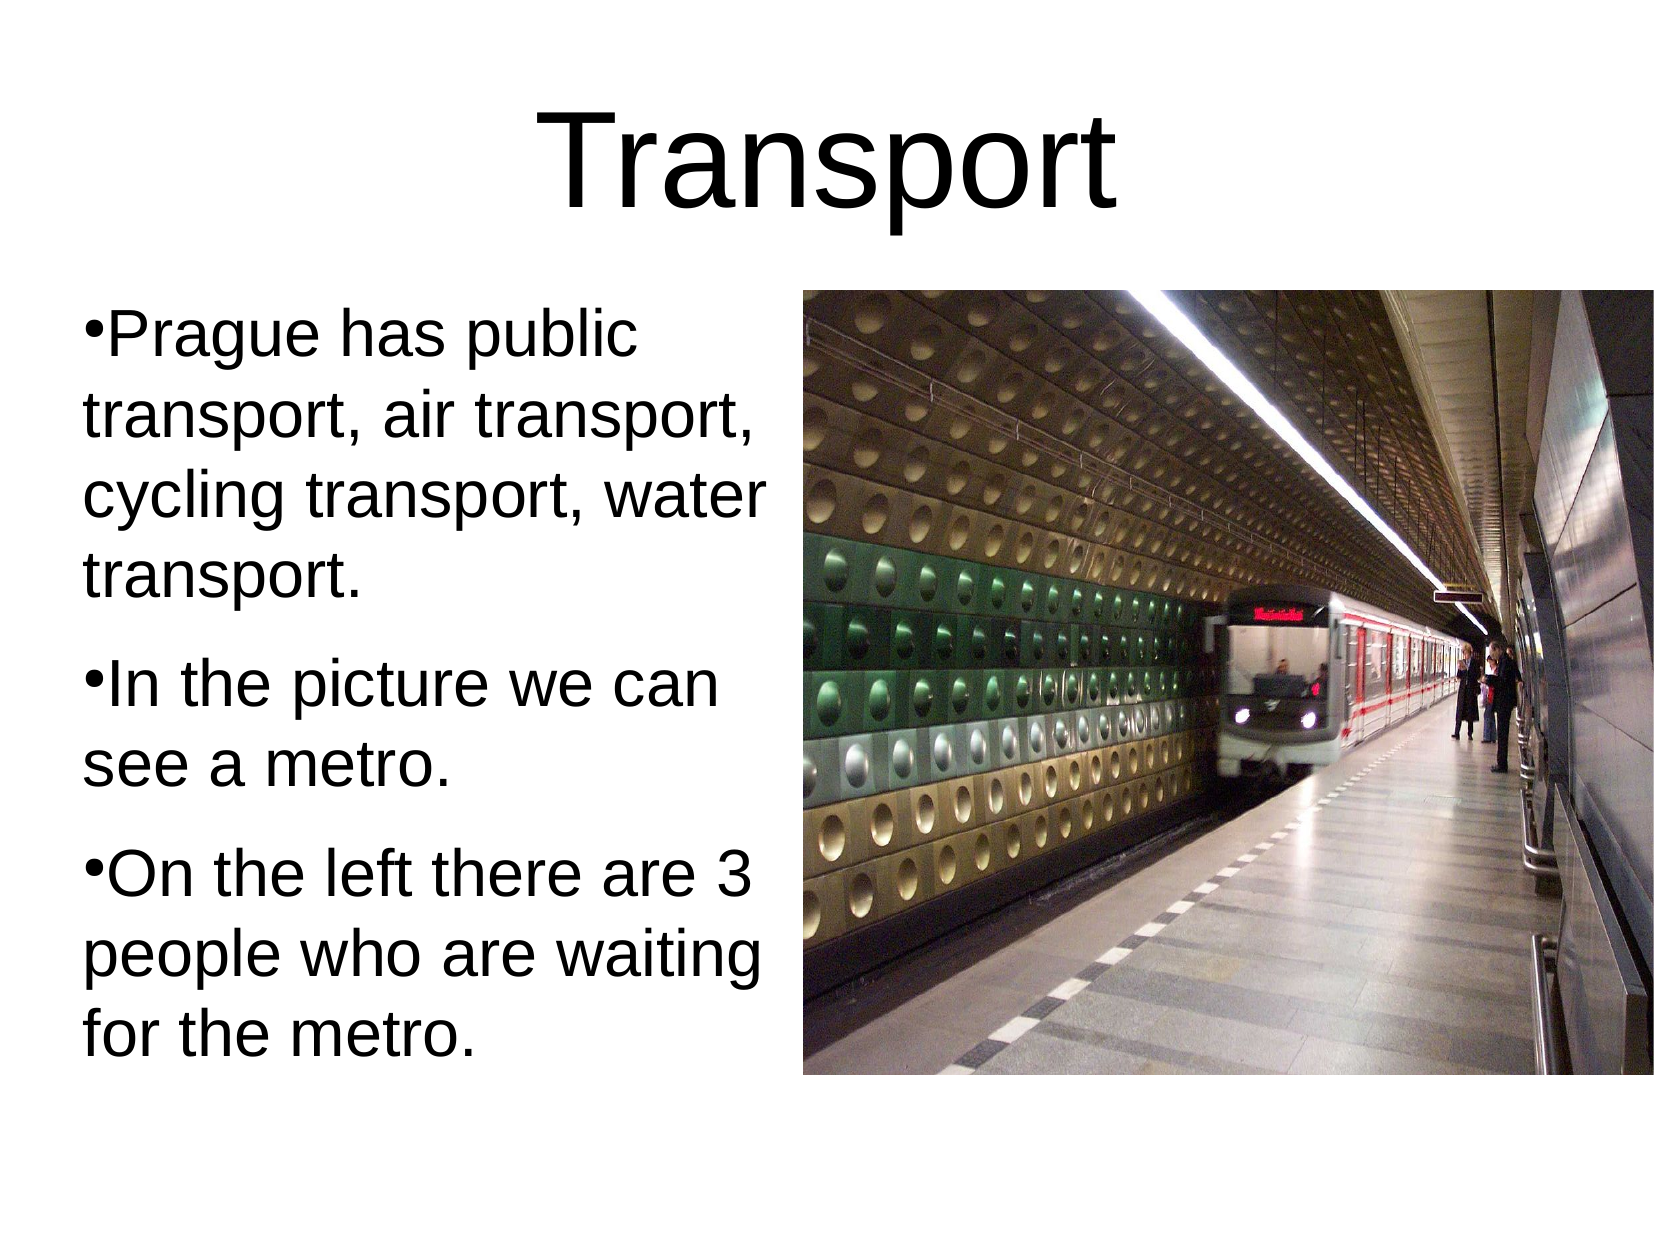

# Transport
Prague has public transport, air transport, cycling transport, water transport.
In the picture we can see a metro.
On the left there are 3 people who are waiting for the metro.